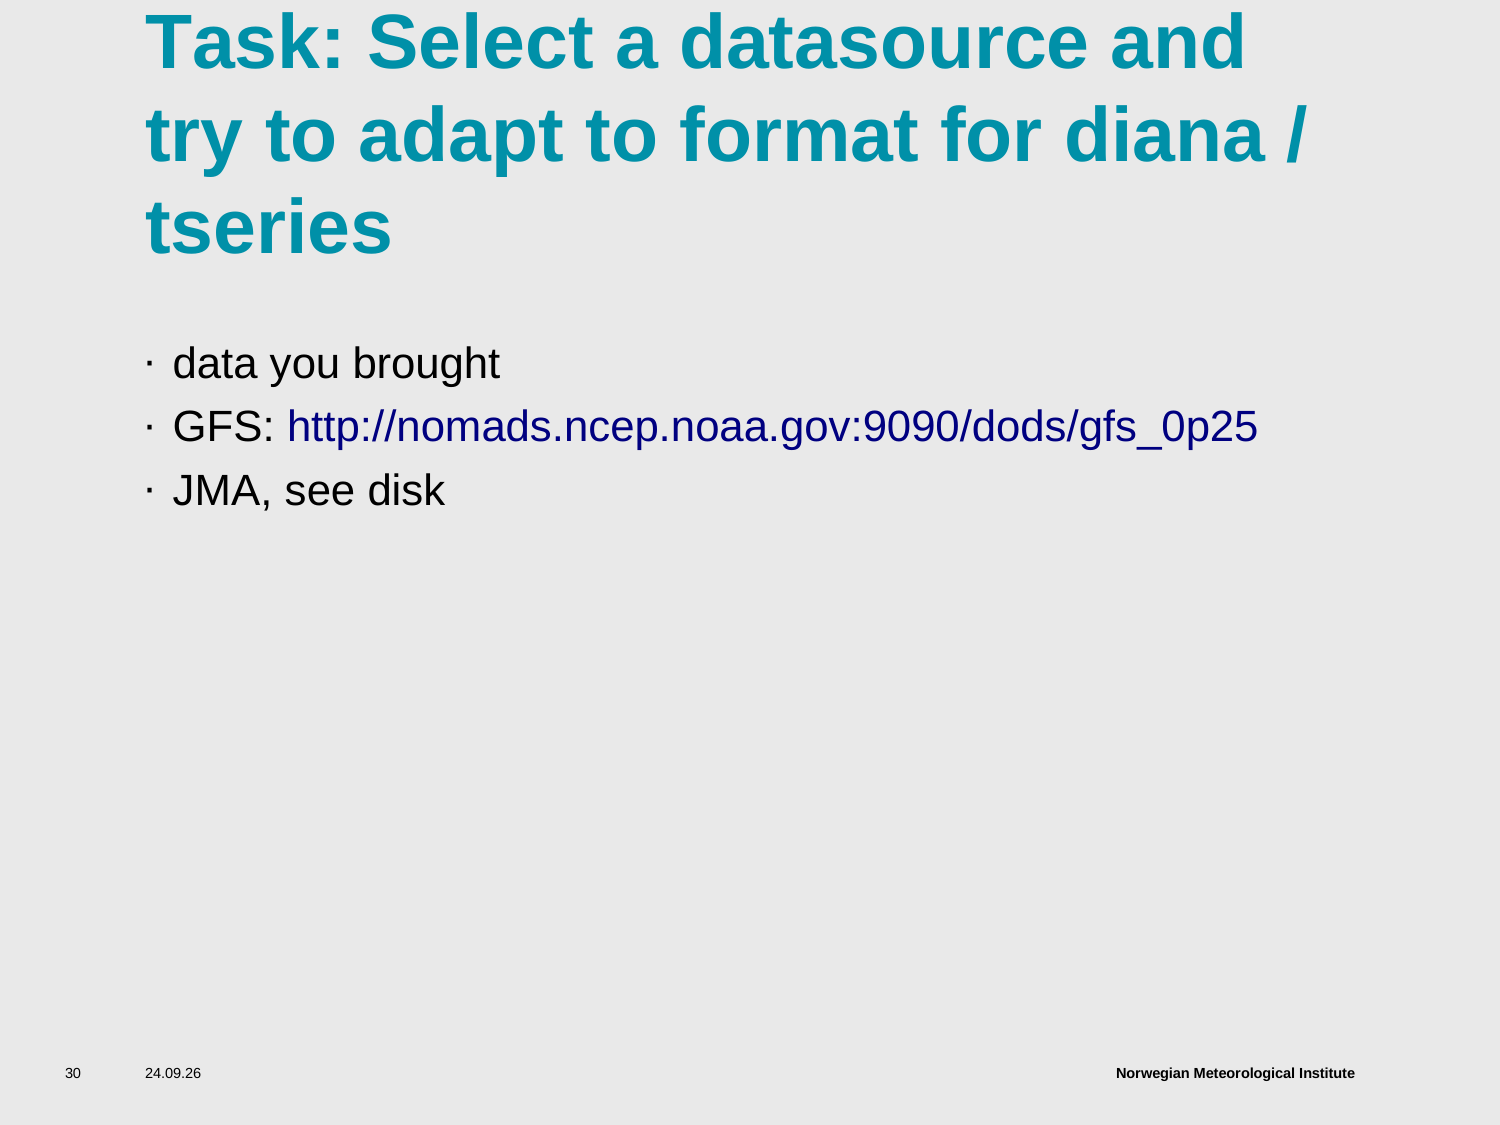

# Task: Select a datasource and try to adapt to format for diana / tseries
data you brought
GFS: http://nomads.ncep.noaa.gov:9090/dods/gfs_0p25
JMA, see disk